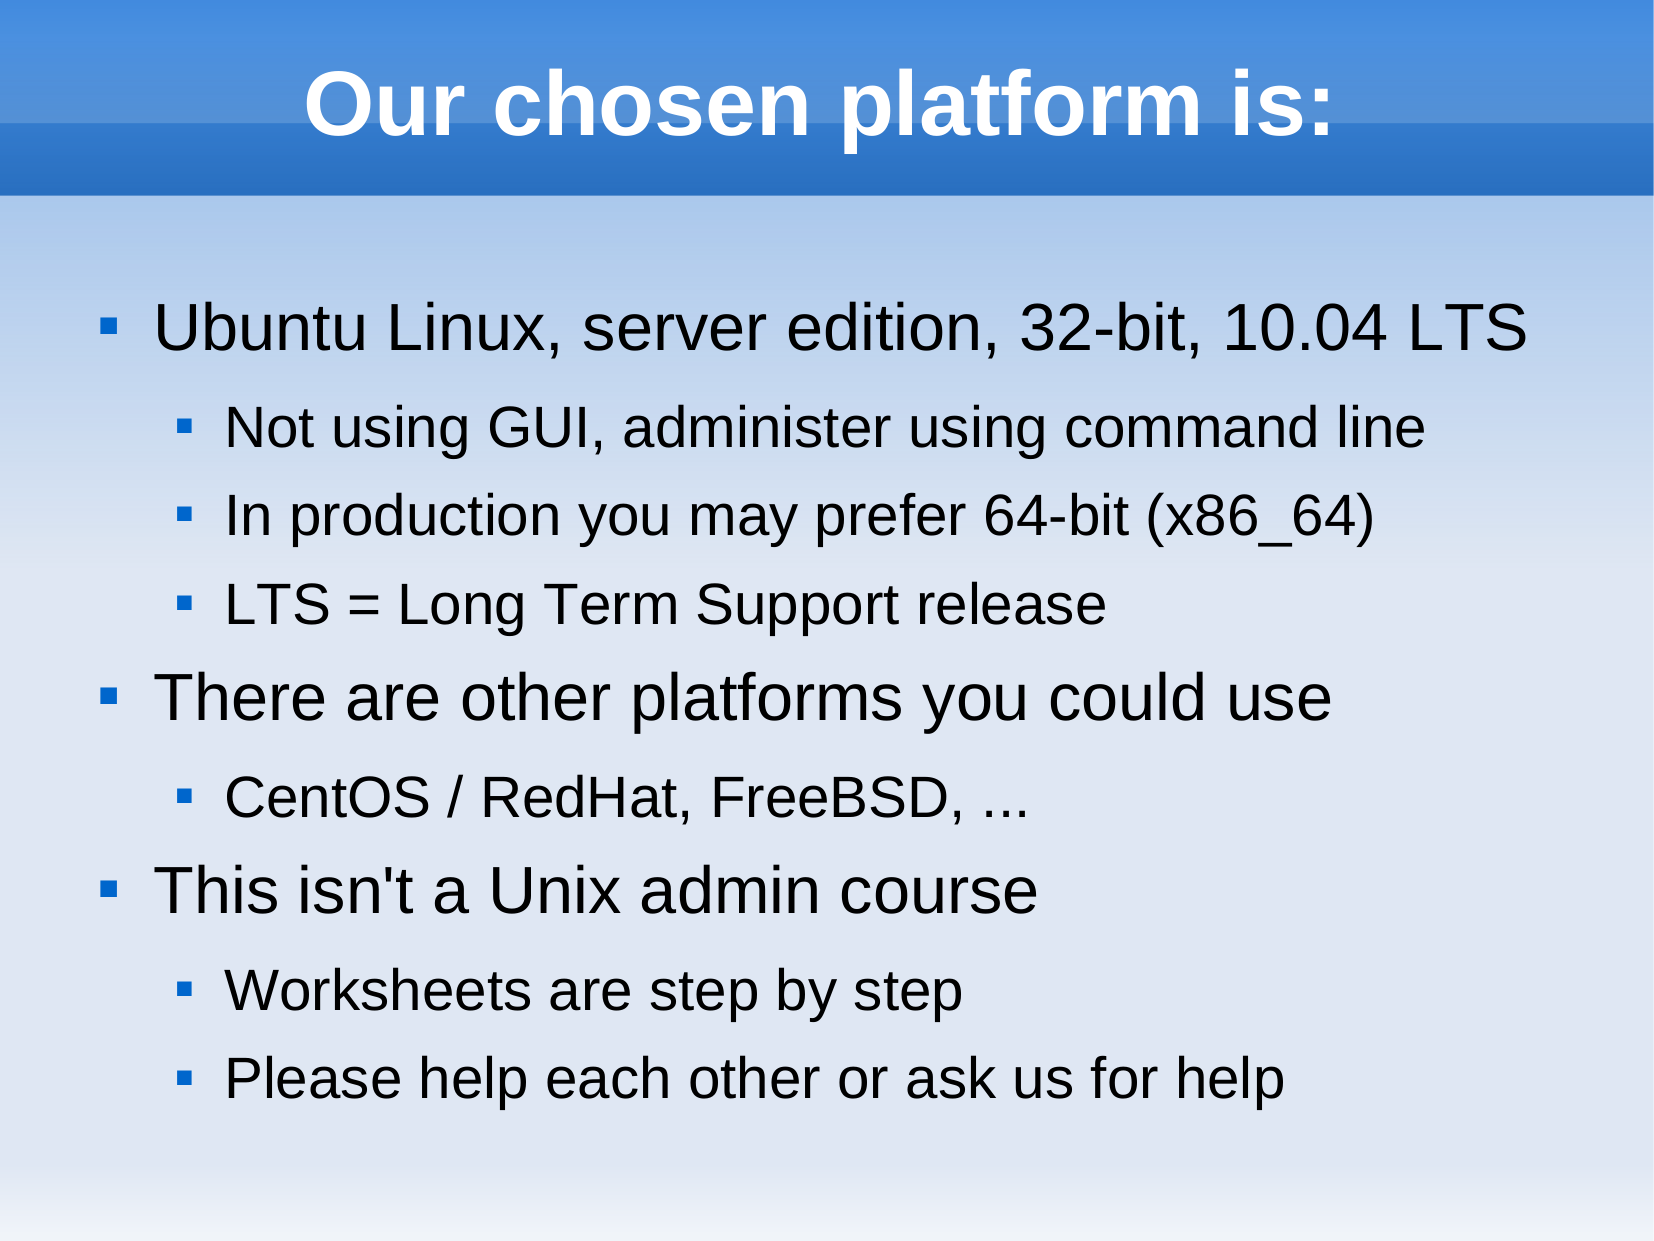

# Our chosen platform is:
Ubuntu Linux, server edition, 32-bit, 10.04 LTS
Not using GUI, administer using command line
In production you may prefer 64-bit (x86_64)
LTS = Long Term Support release
There are other platforms you could use
CentOS / RedHat, FreeBSD, ...
This isn't a Unix admin course
Worksheets are step by step
Please help each other or ask us for help